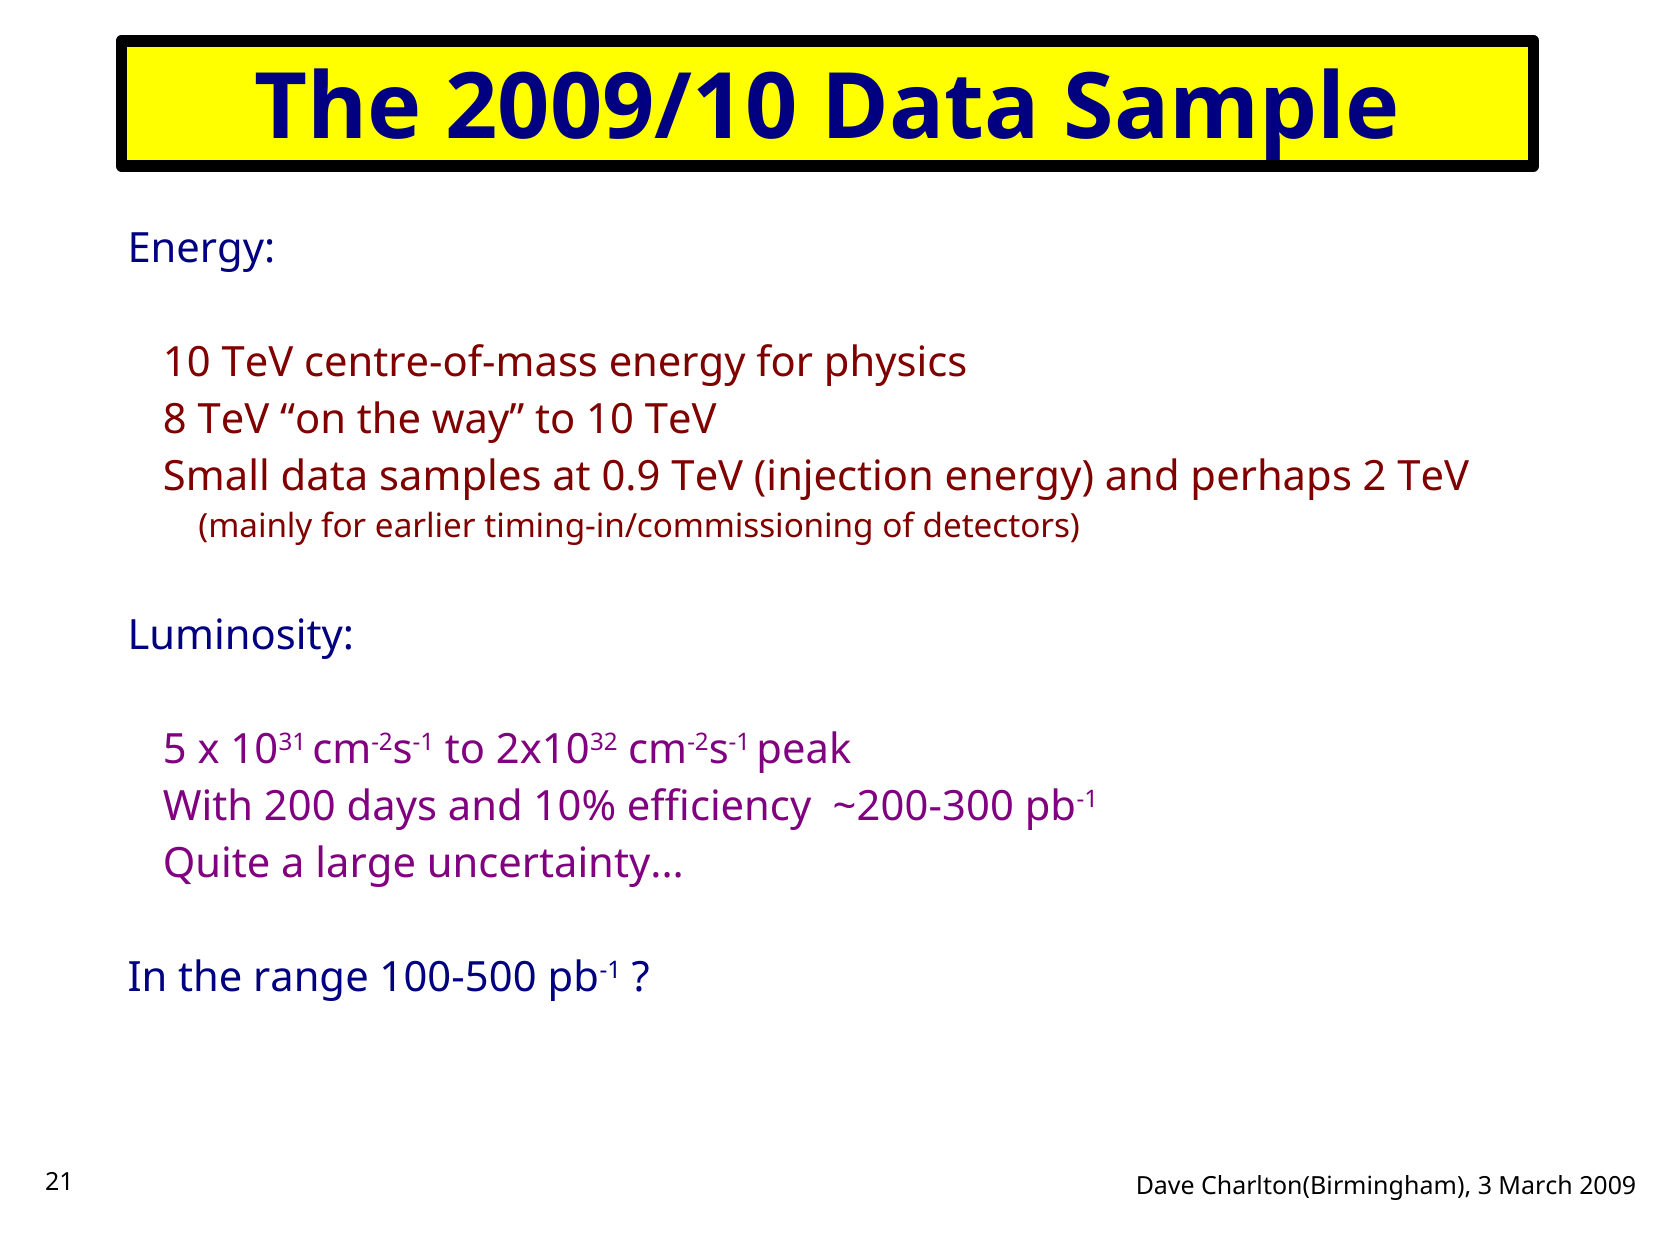

# The 2009/10 Data Sample
Energy:
10 TeV centre-of-mass energy for physics
8 TeV “on the way” to 10 TeV
Small data samples at 0.9 TeV (injection energy) and perhaps 2 TeV (mainly for earlier timing-in/commissioning of detectors)
Luminosity:
5 x 1031 cm-2s-1 to 2x1032 cm-2s-1 peak
With 200 days and 10% efficiency ~200-300 pb-1
Quite a large uncertainty...
In the range 100-500 pb-1 ?
21